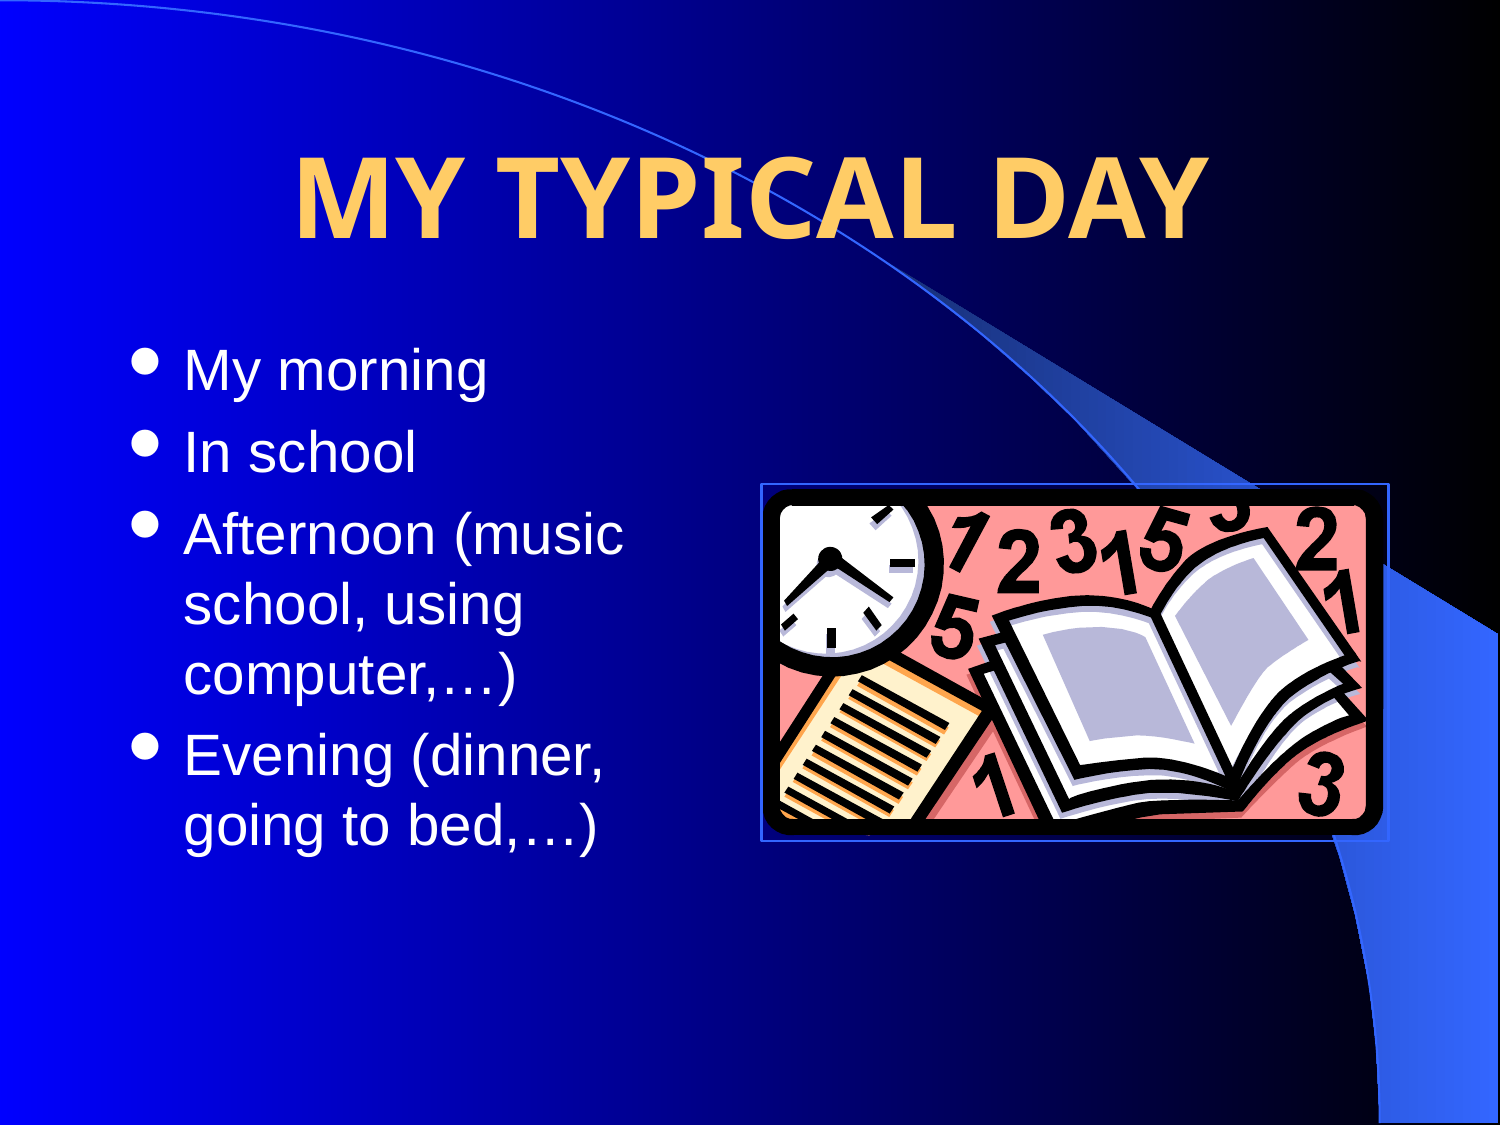

# MY TYPICAL DAY
My morning
In school
Afternoon (music school, using computer,…)
Evening (dinner, going to bed,…)